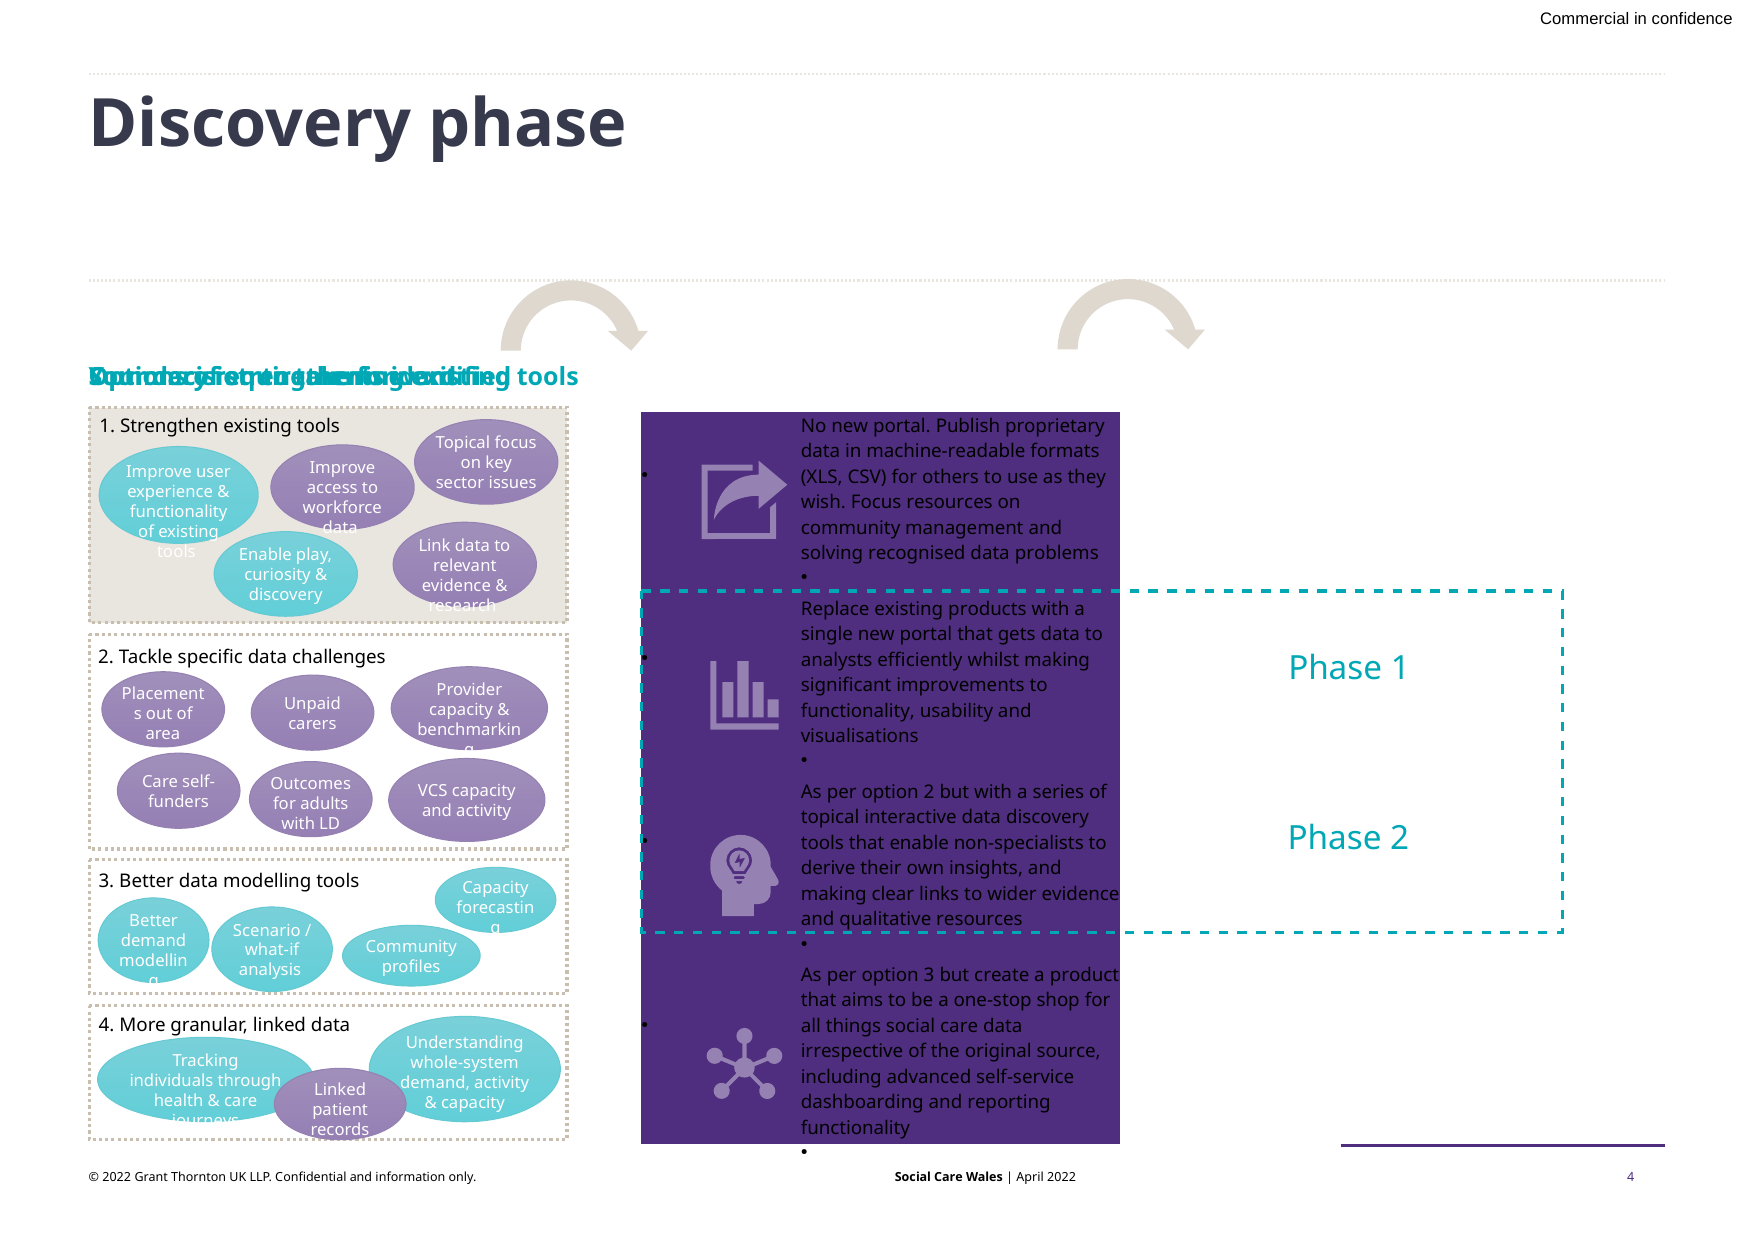

Discovery phase
# Your decision to take forward
Options of strengthening existing tools
Summary requirements identified
1. Strengthen existing tools
Topical focus on key sector issues
Improve access to workforce data
Improve user experience & functionality of existing tools
Link data to relevant evidence & research
Enable play, curiosity & discovery
2. Tackle specific data challenges
Provider capacity & benchmarking
Placements out of area
Unpaid carers
Care self-funders
VCS capacity and activity
Outcomes for adults with LD
Capacity forecasting
3. Better data modelling tools
Better demand modelling
Scenario / what-if analysis
Community profiles
4. More granular, linked data
Understanding whole-system demand, activity & capacity
Tracking individuals through health & care journeys
Linked patient records
| 1. Open data only | No new portal. Publish proprietary data in machine-readable formats (XLS, CSV) for others to use as they wish. Focus resources on community management and solving recognised data problems |
| --- | --- |
| 2. Continuity portal | Replace existing products with a single new portal that gets data to analysts efficiently whilst making significant improvements to functionality, usability and visualisations |
| 3. Discovery portal | As per option 2 but with a series of topical interactive data discovery tools that enable non-specialists to derive their own insights, and making clear links to wider evidence and qualitative resources |
| 4. Full-service portal | As per option 3 but create a product that aims to be a one-stop shop for all things social care data irrespective of the original source, including advanced self-service dashboarding and reporting functionality |
Phase 1
Phase 2